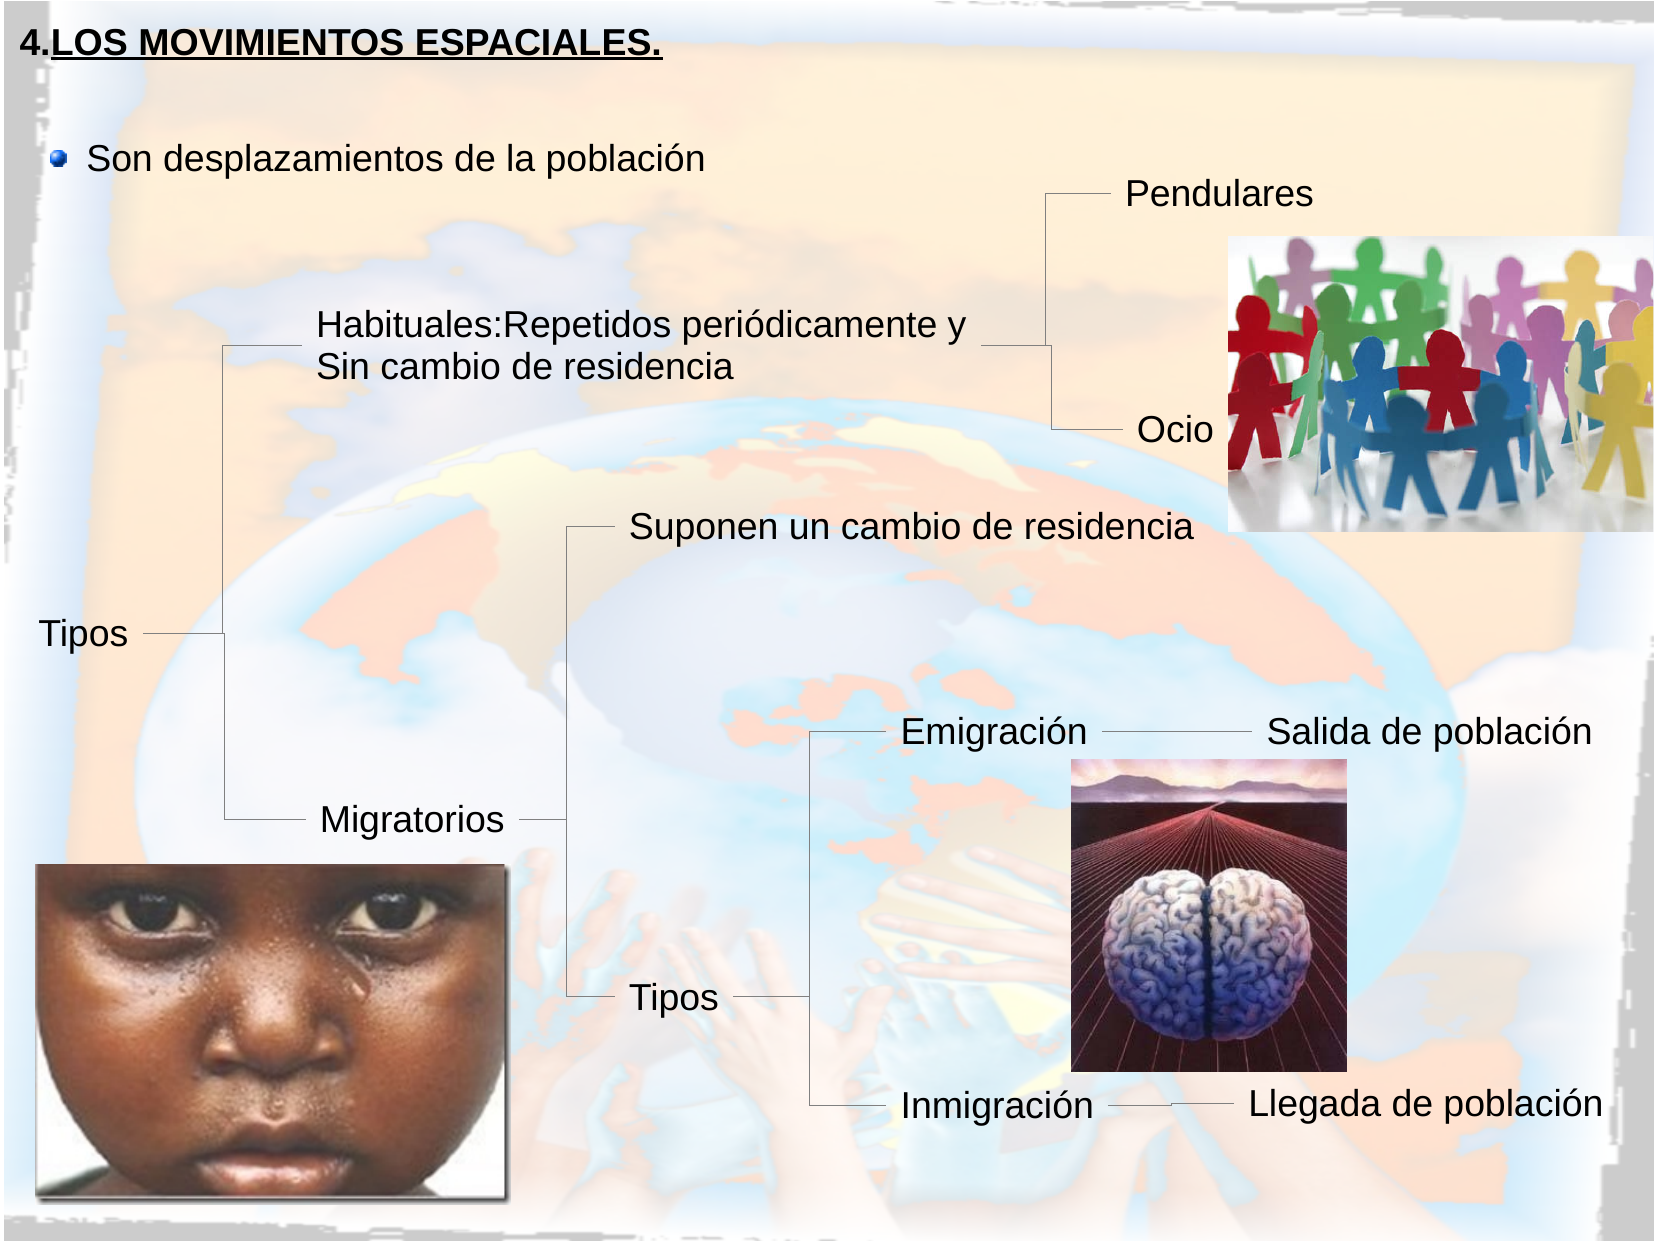

4.LOS MOVIMIENTOS ESPACIALES.
Son desplazamientos de la población
Pendulares
Habituales:Repetidos periódicamente y
Sin cambio de residencia
Ocio
Suponen un cambio de residencia
Tipos
Emigración
Salida de población
Migratorios
Tipos
Llegada de población
Inmigración